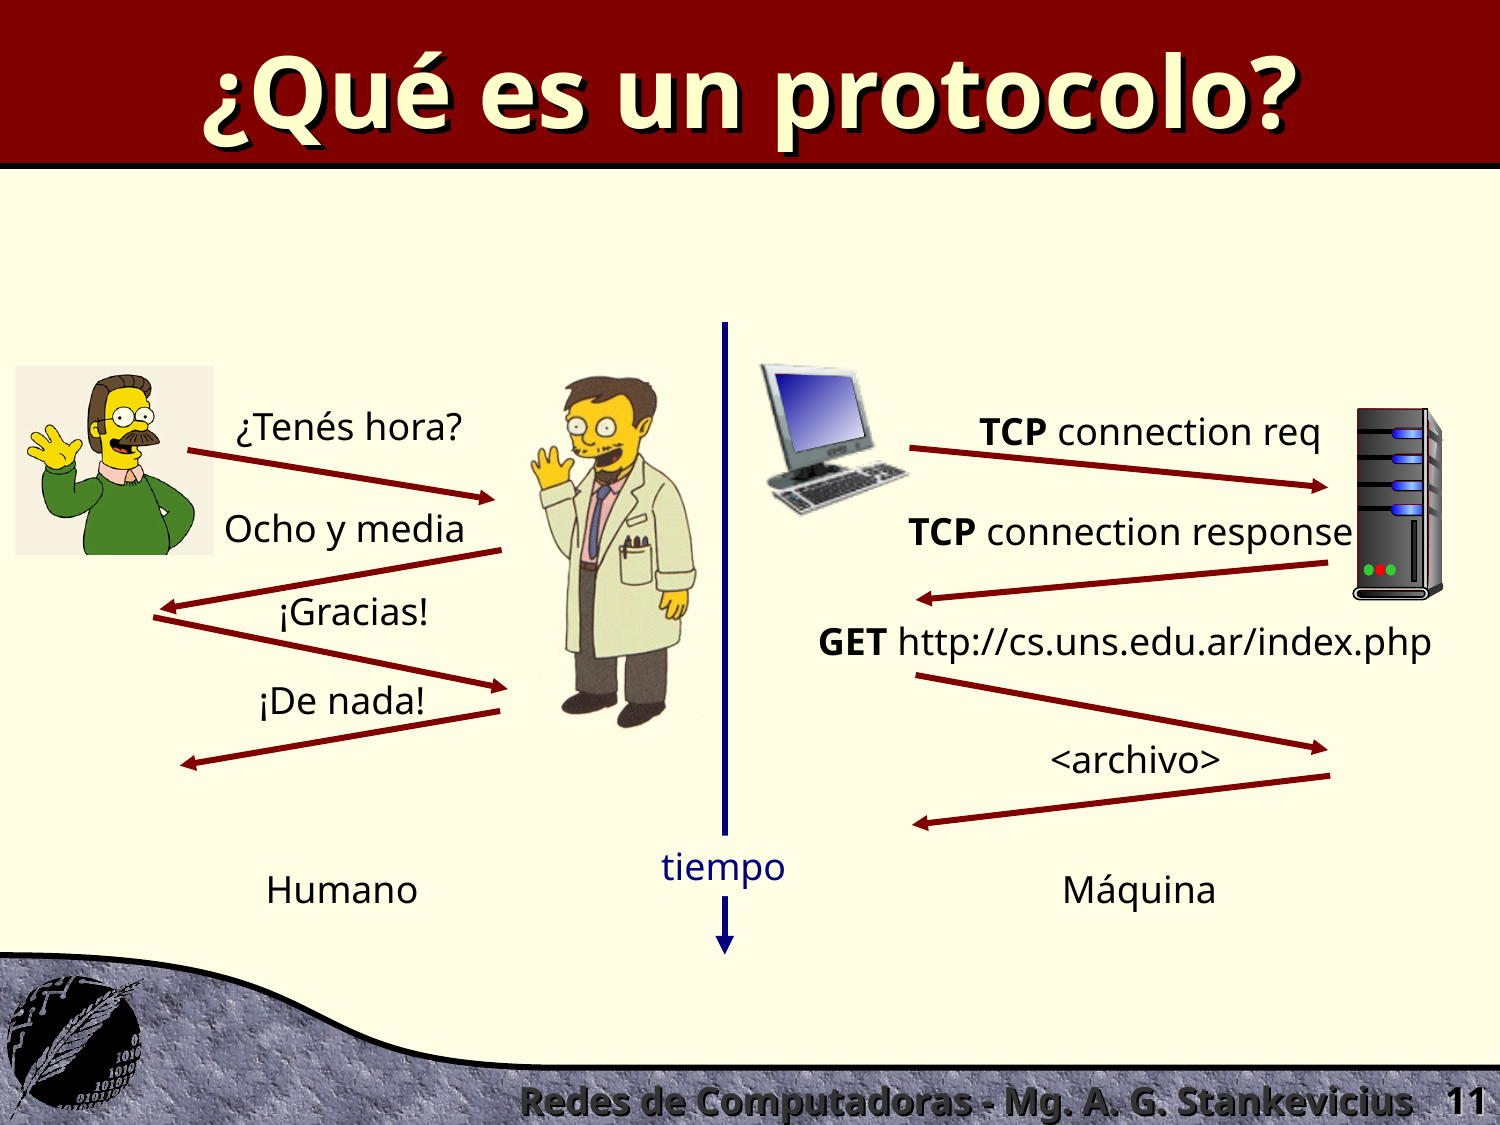

# ¿Qué es un protocolo?
tiempo
¿Tenés hora?
TCP connection req
Ocho y media
TCP connection response
¡Gracias!
GET http://cs.uns.edu.ar/index.php
¡De nada!
<archivo>
Humano
Máquina
11